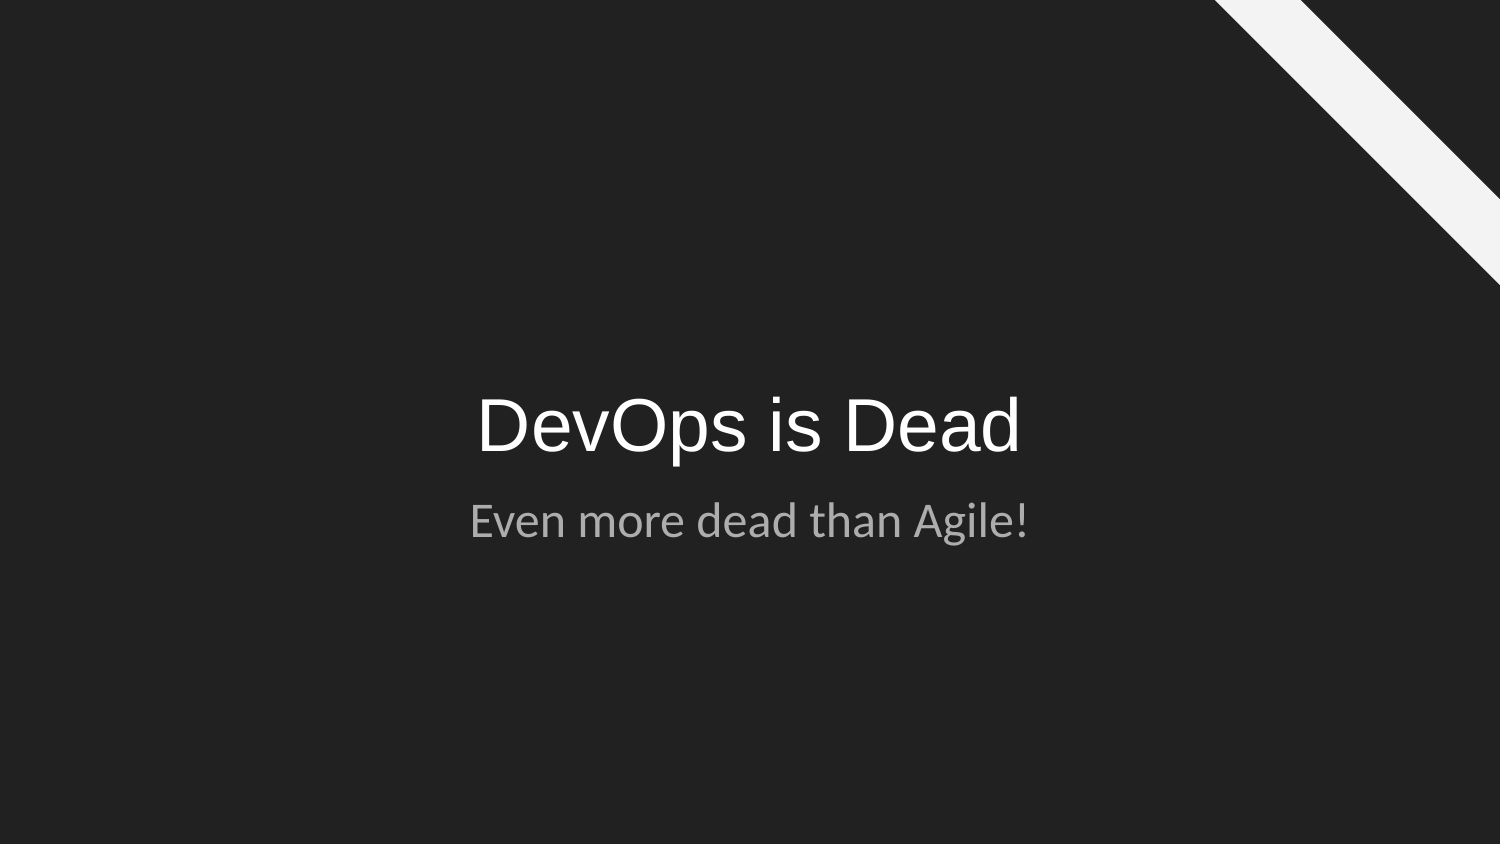

# DevOps is Dead
Even more dead than Agile!